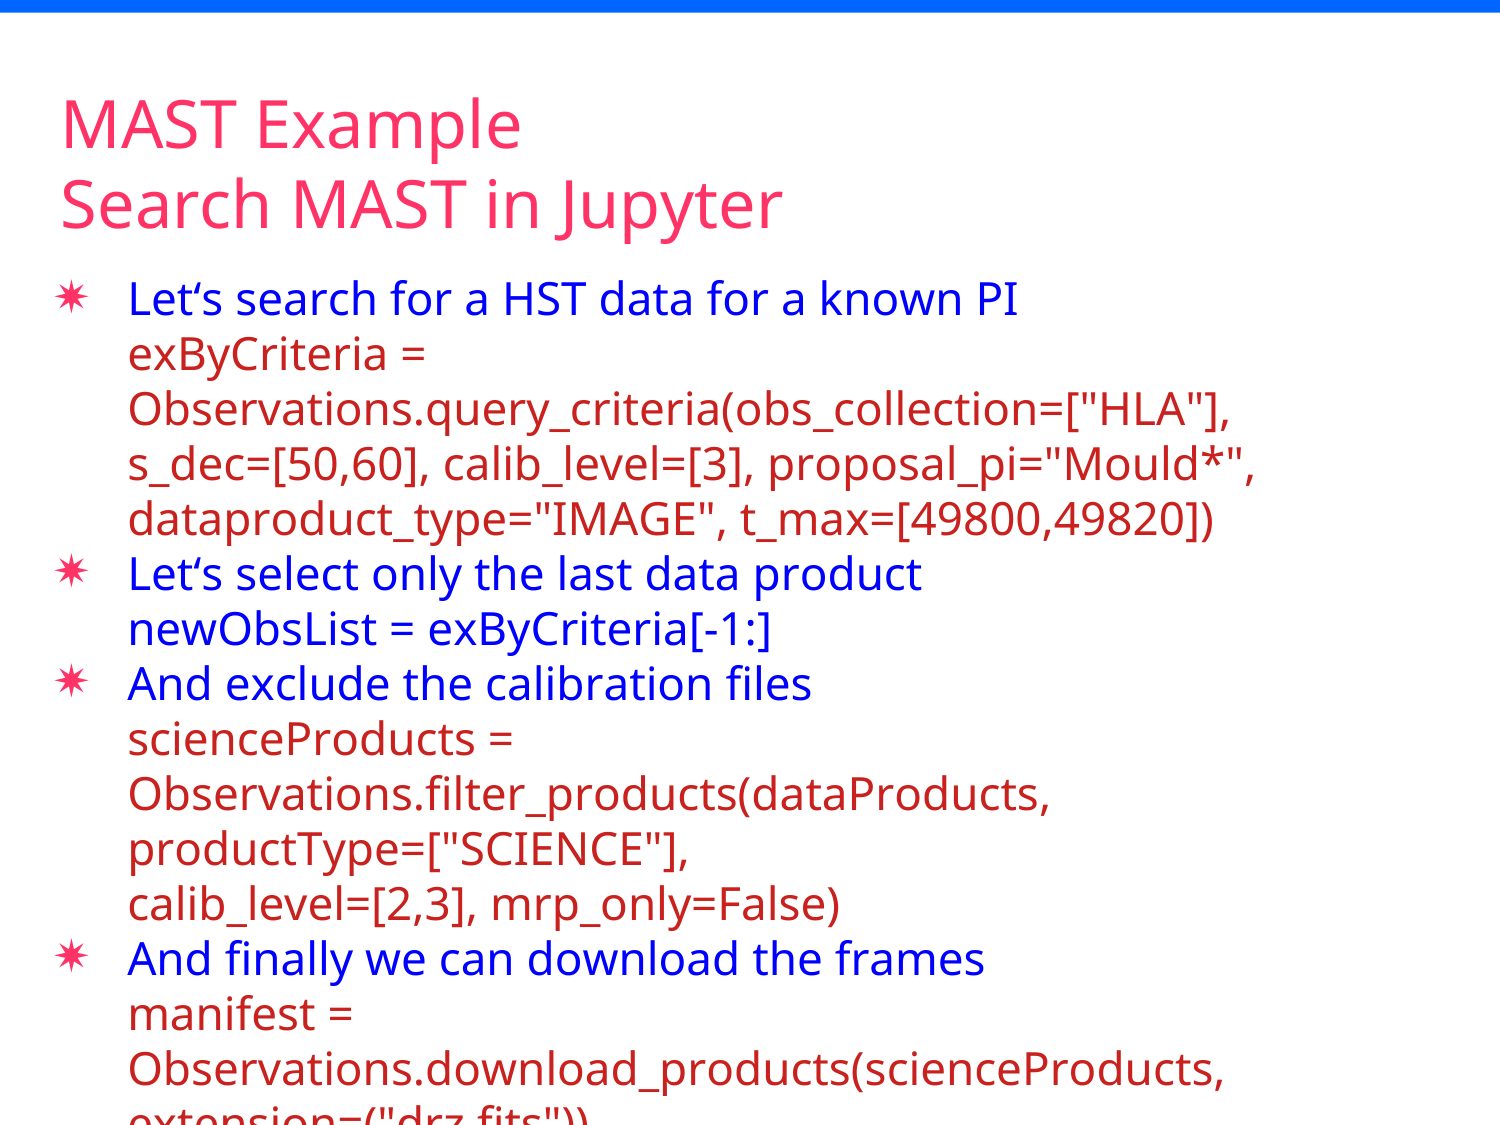

MAST Example
Search MAST in Jupyter
Let‘s search for a HST data for a known PI
exByCriteria = Observations.query_criteria(obs_collection=["HLA"], s_dec=[50,60], calib_level=[3], proposal_pi="Mould*",
dataproduct_type="IMAGE", t_max=[49800,49820])
Let‘s select only the last data product
newObsList = exByCriteria[-1:]
And exclude the calibration files
scienceProducts = Observations.filter_products(dataProducts, productType=["SCIENCE"], calib_level=[2,3], mrp_only=False)
And finally we can download the frames
manifest = Observations.download_products(scienceProducts, extension=("drz.fits"))
20